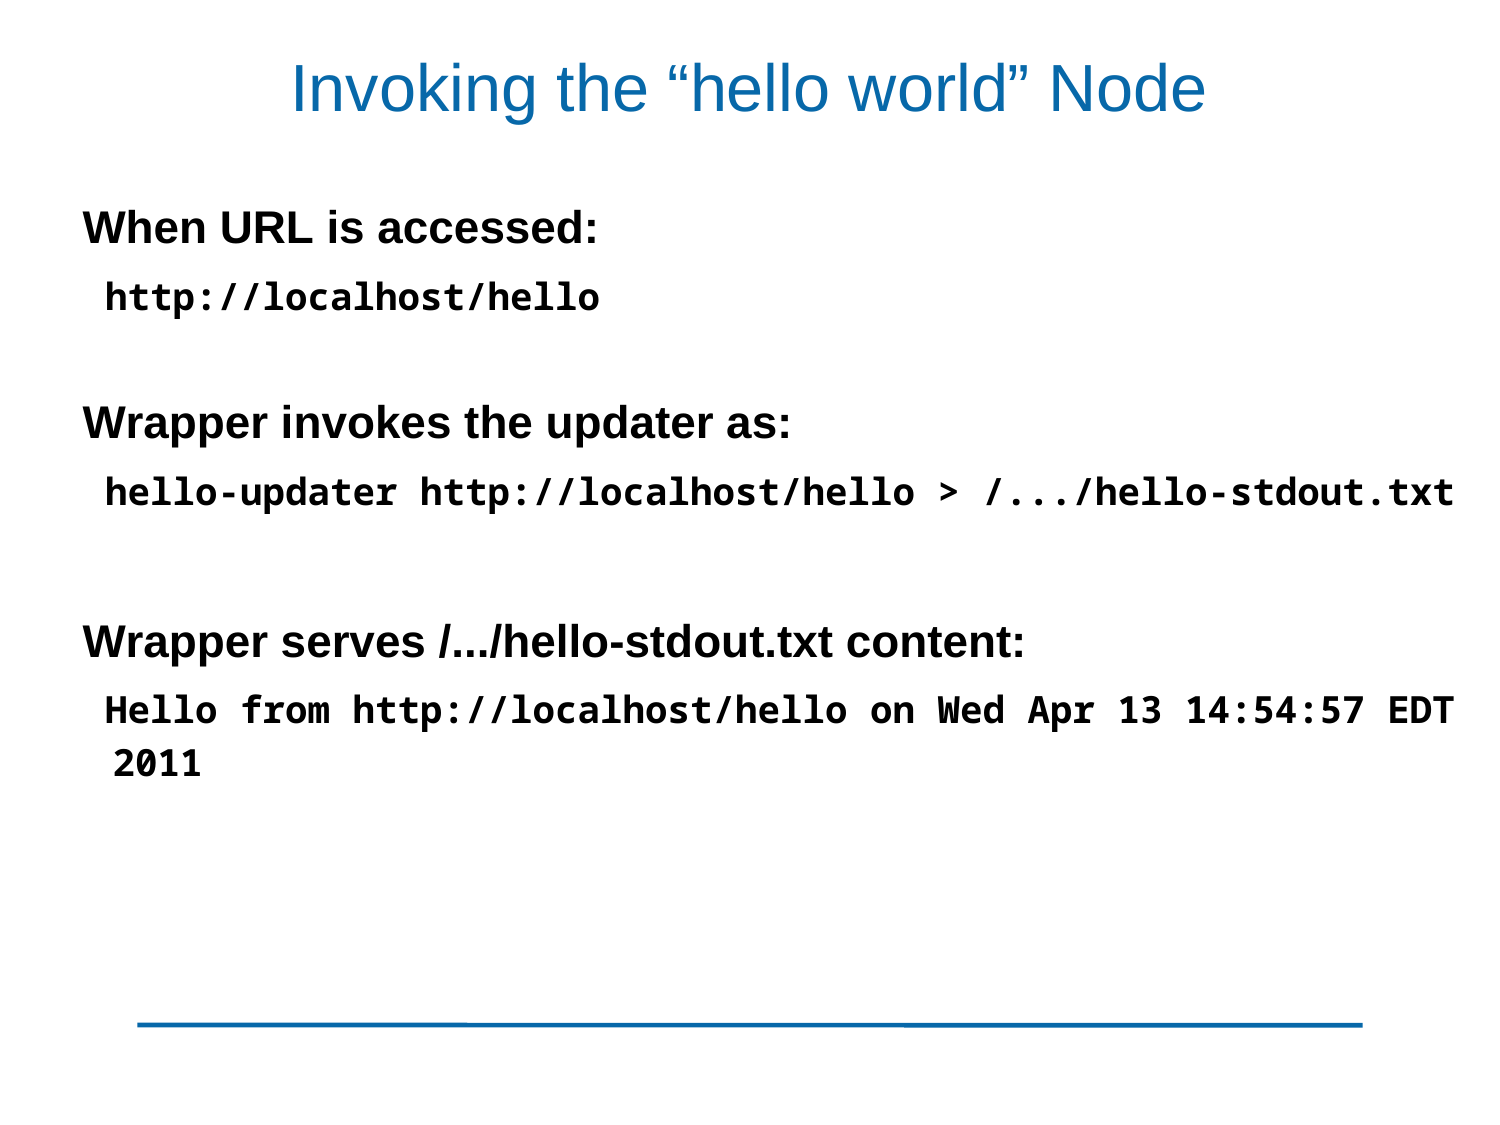

# Invoking the “hello world” Node
When URL is accessed:
 http://localhost/hello
Wrapper invokes the updater as:
 hello-updater http://localhost/hello > /.../hello-stdout.txt
Wrapper serves /.../hello-stdout.txt content:
 Hello from http://localhost/hello on Wed Apr 13 14:54:57 EDT 2011